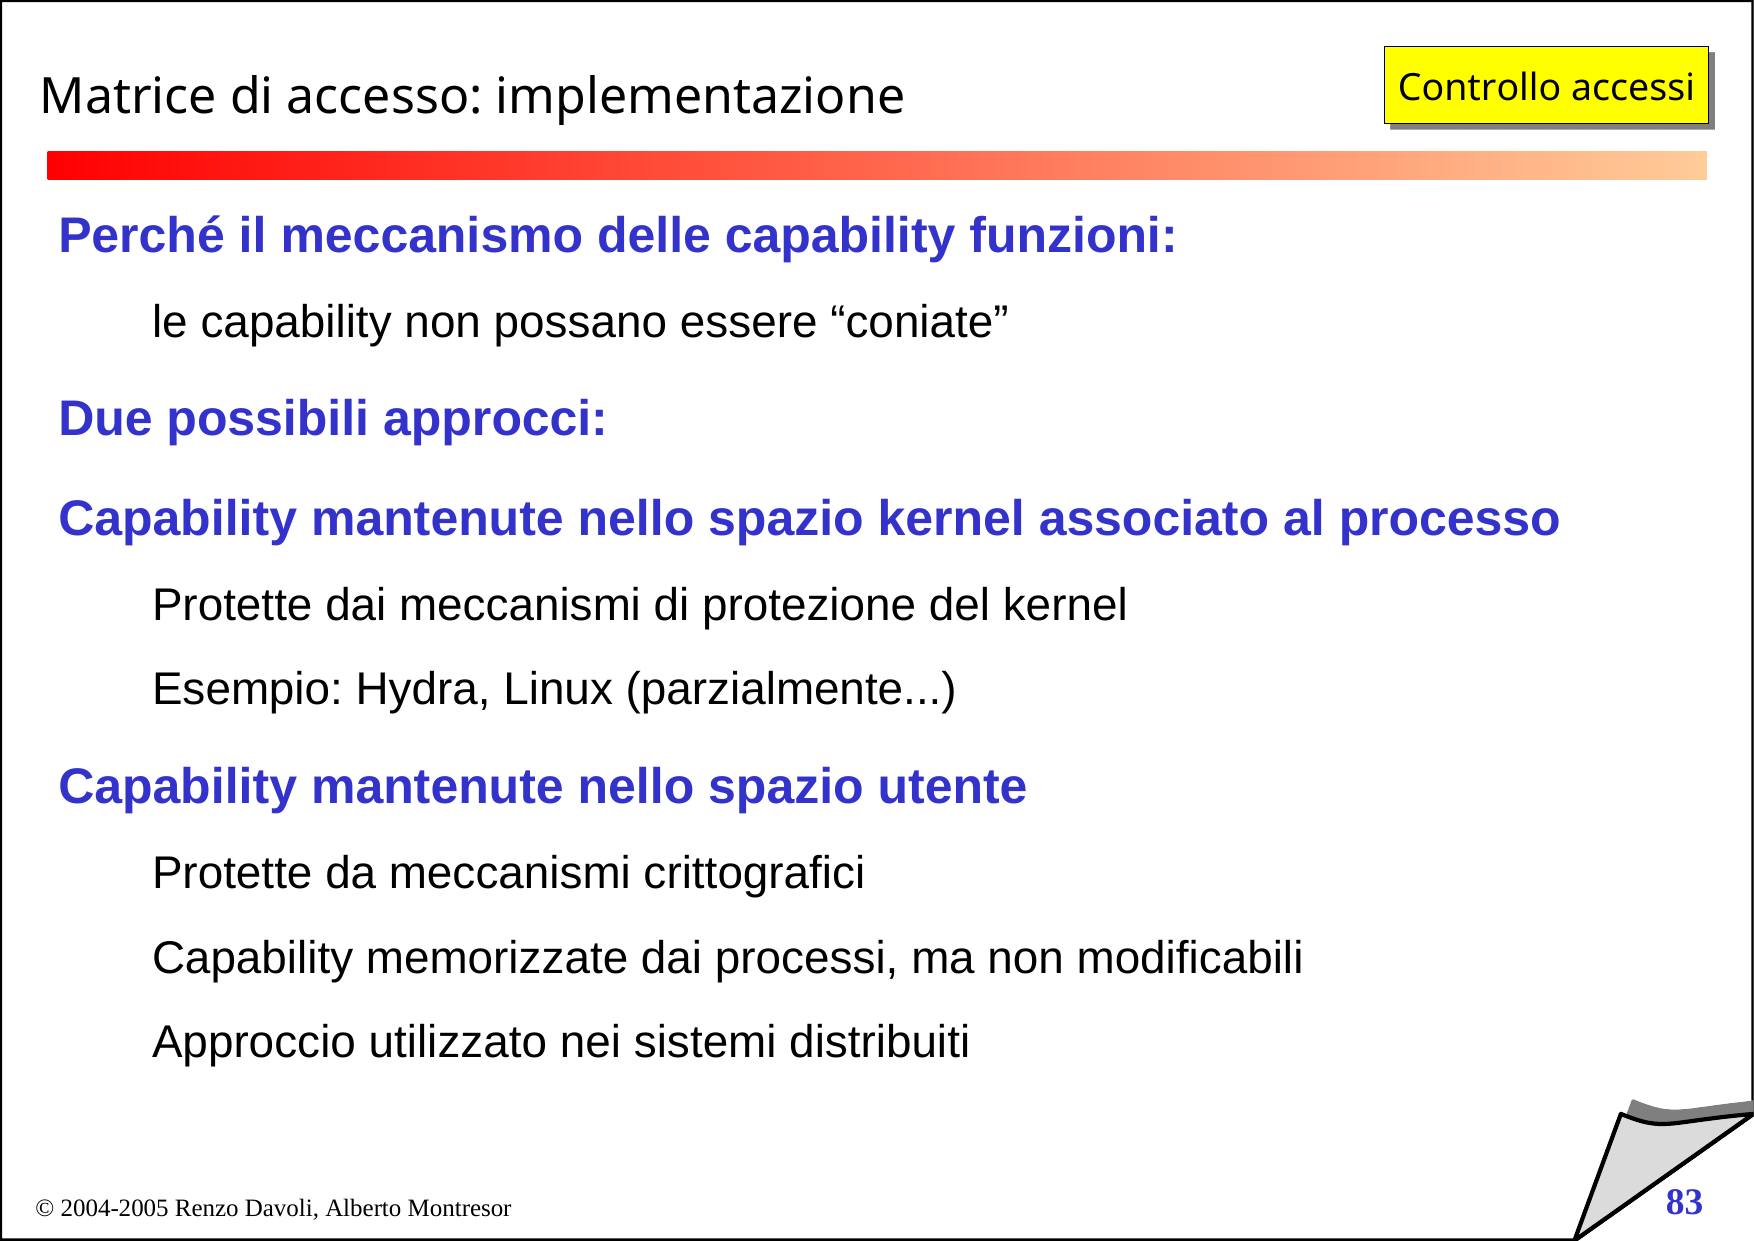

Controllo accessi
# Matrice di accesso: implementazione
Perché il meccanismo delle capability funzioni:
le capability non possano essere “coniate”
Due possibili approcci:
Capability mantenute nello spazio kernel associato al processo
Protette dai meccanismi di protezione del kernel
Esempio: Hydra, Linux (parzialmente...)
Capability mantenute nello spazio utente
Protette da meccanismi crittografici
Capability memorizzate dai processi, ma non modificabili
Approccio utilizzato nei sistemi distribuiti